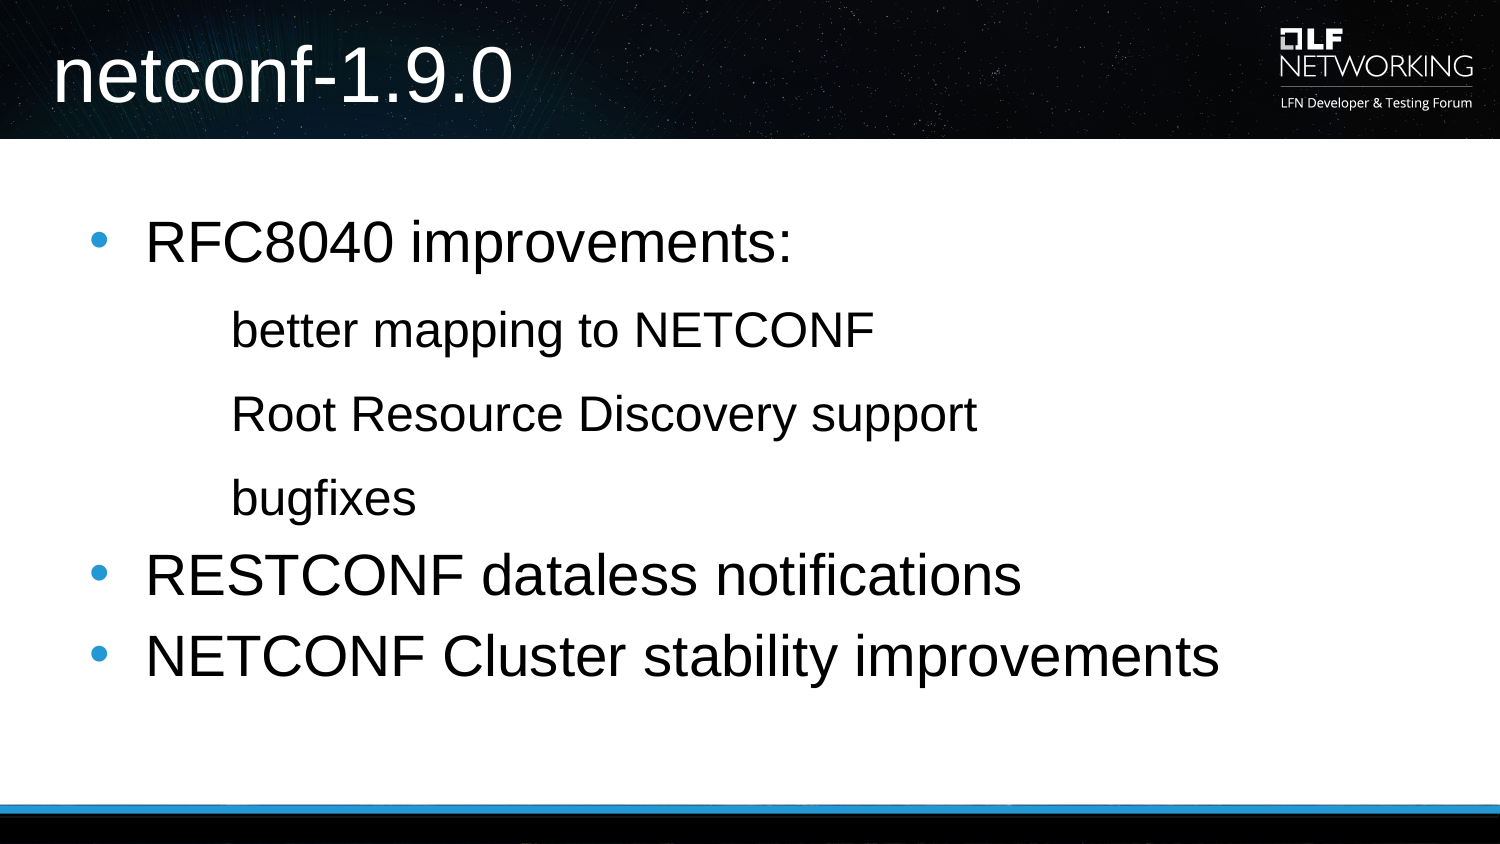

# netconf-1.9.0
RFC8040 improvements:
better mapping to NETCONF
Root Resource Discovery support
bugfixes
RESTCONF dataless notifications
NETCONF Cluster stability improvements